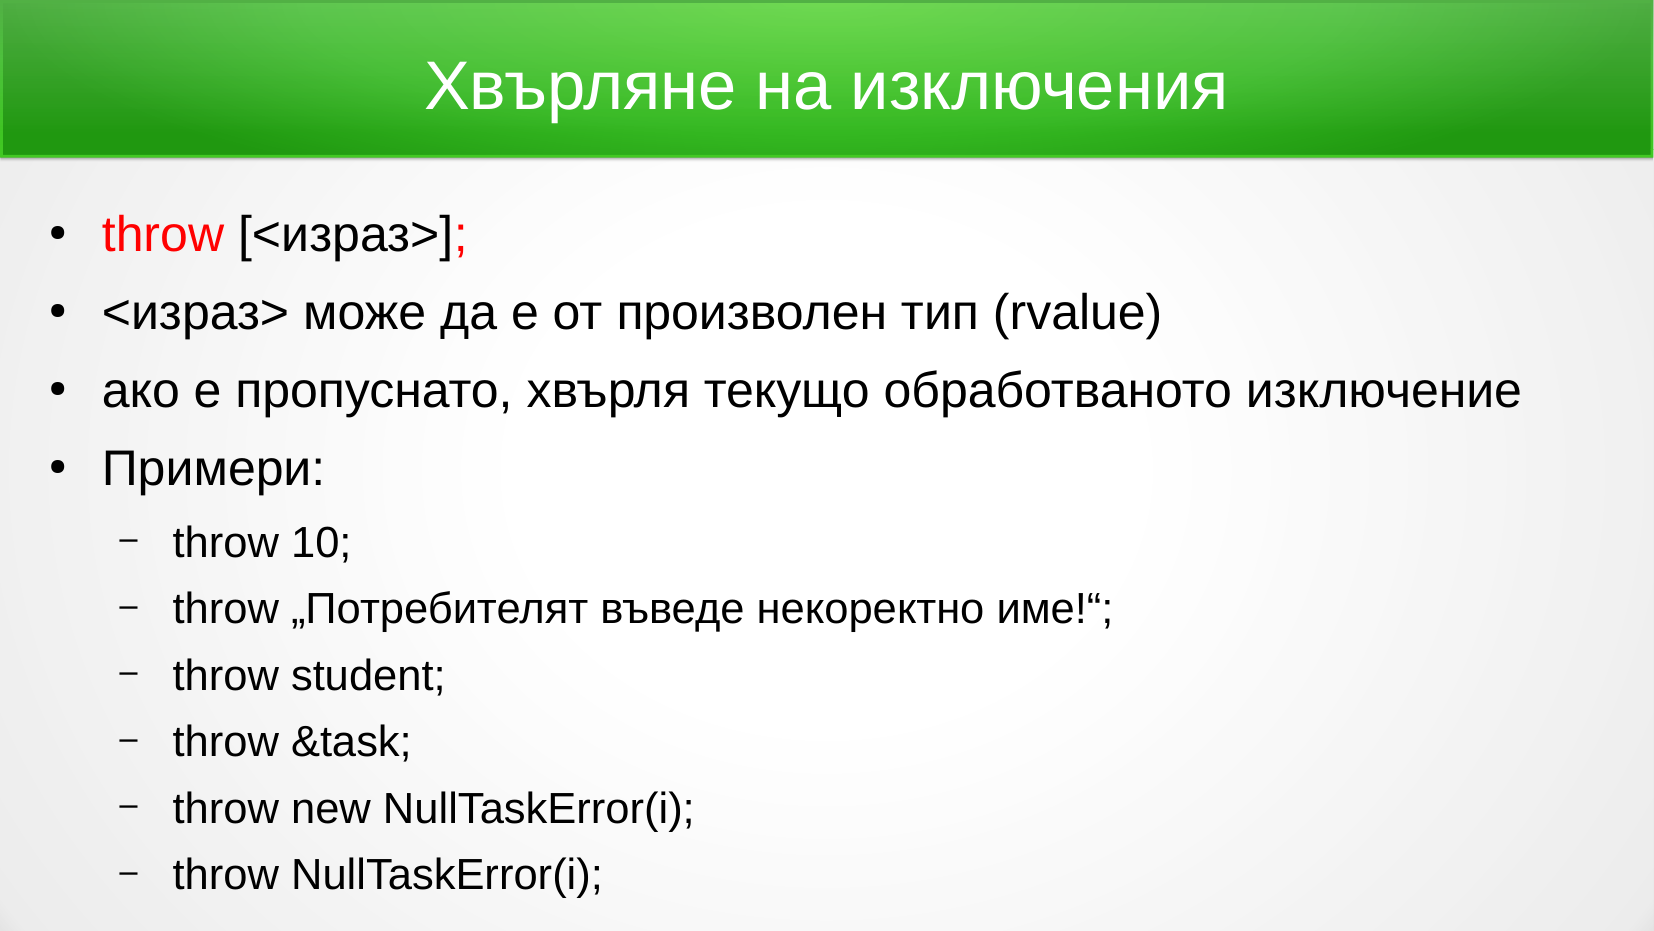

# Хвърляне на изключения
throw [<израз>];
<израз> може да е от произволен тип (rvalue)
ако е пропуснато, хвърля текущо обработваното изключение
Примери:
throw 10;
throw „Потребителят въведе некоректно име!“;
throw student;
throw &task;
throw new NullTaskError(i);
throw NullTaskError(i);